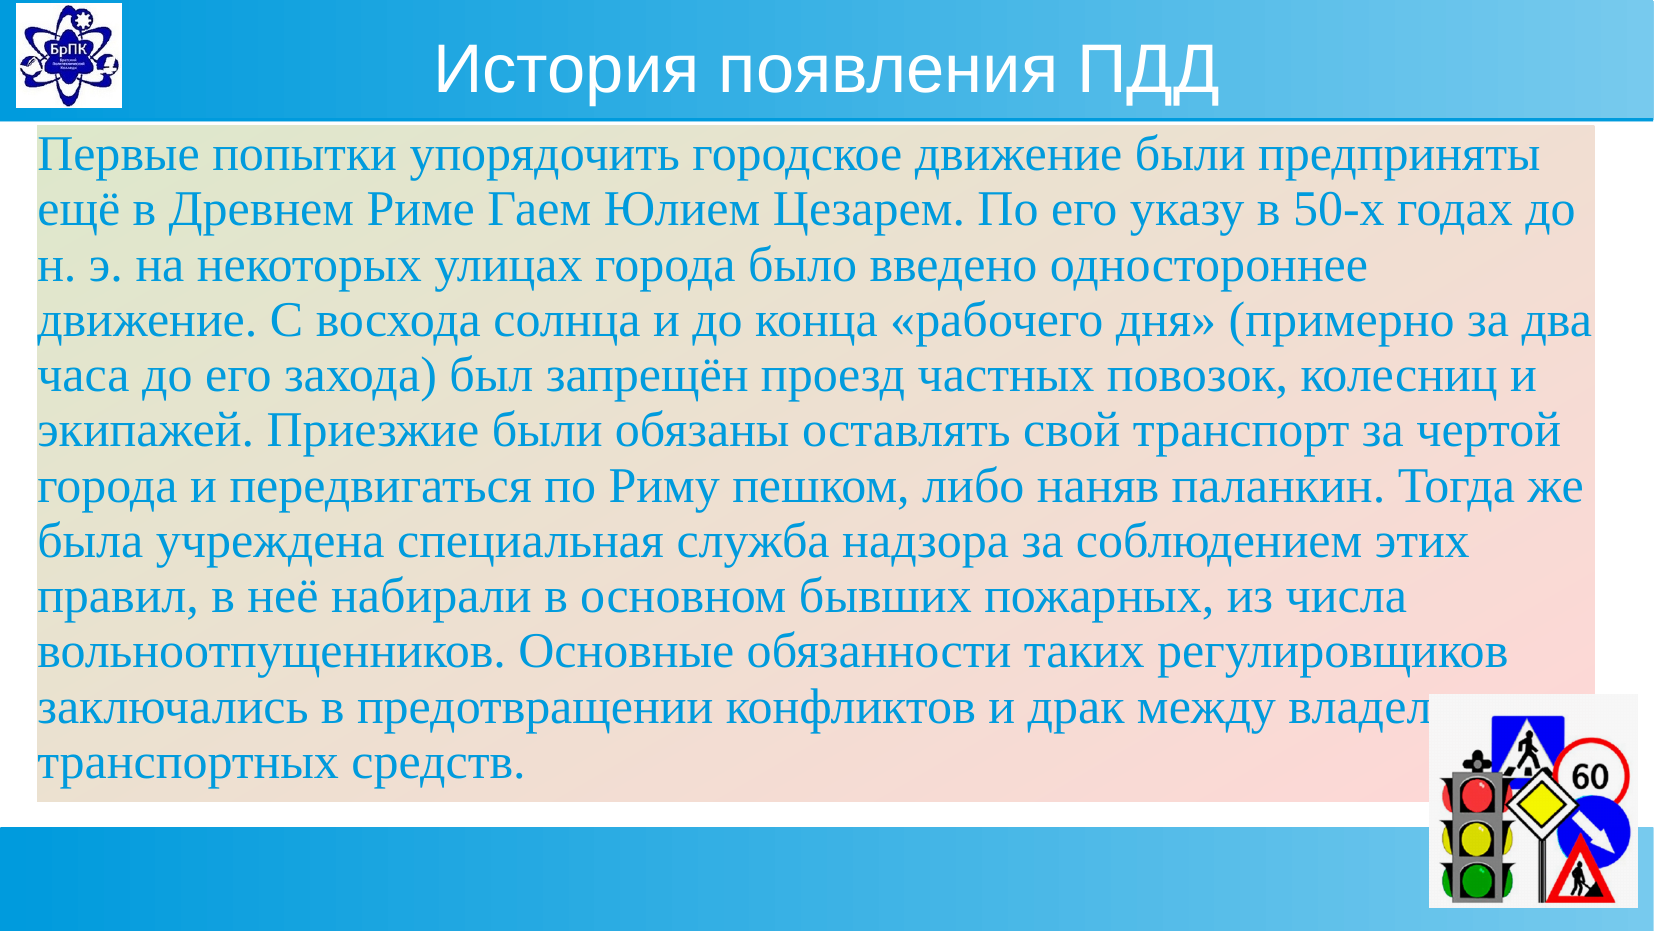

# История появления ПДД
Первые попытки упорядочить городское движение были предприняты ещё в Древнем Риме Гаем Юлием Цезарем. По его указу в 50-х годах до н. э. на некоторых улицах города было введено одностороннее движение. С восхода солнца и до конца «рабочего дня» (примерно за два часа до его захода) был запрещён проезд частных повозок, колесниц и экипажей. Приезжие были обязаны оставлять свой транспорт за чертой города и передвигаться по Риму пешком, либо наняв паланкин. Тогда же была учреждена специальная служба надзора за соблюдением этих правил, в неё набирали в основном бывших пожарных, из числа вольноотпущенников. Основные обязанности таких регулировщиков заключались в предотвращении конфликтов и драк между владельцами транспортных средств.
4